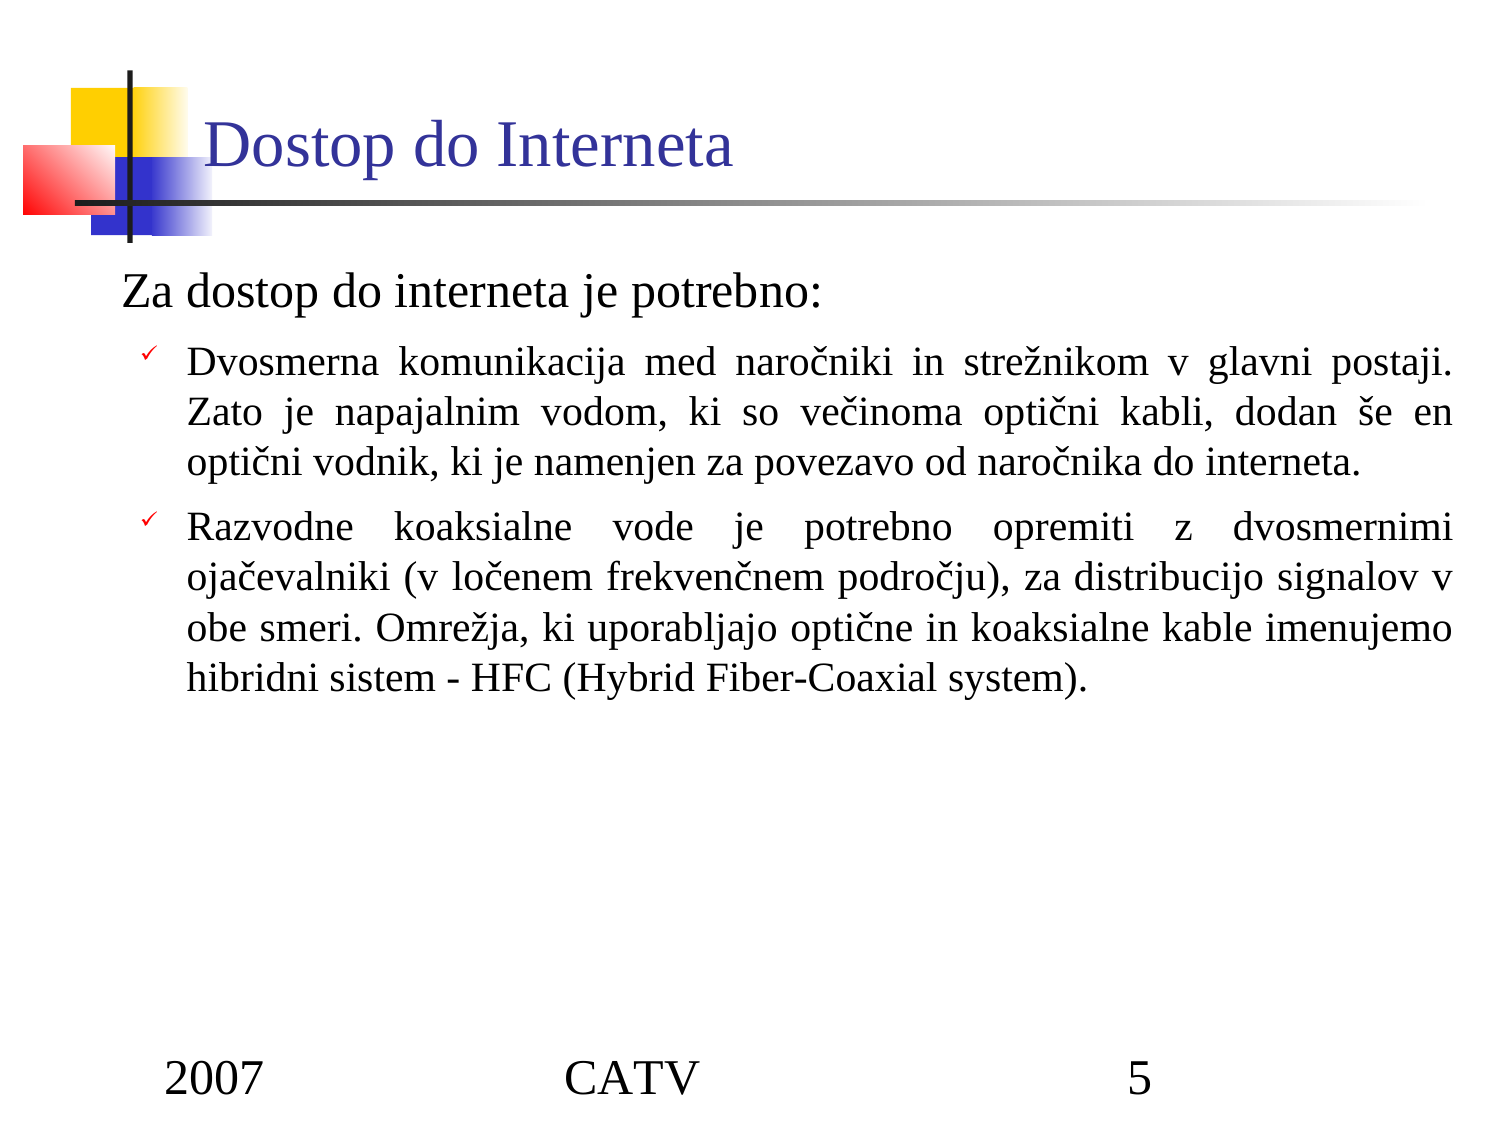

# Dostop do Interneta
	Za dostop do interneta je potrebno:
Dvosmerna komunikacija med naročniki in strežnikom v glavni postaji. Zato je napajalnim vodom, ki so večinoma optični kabli, dodan še en optični vodnik, ki je namenjen za povezavo od naročnika do interneta.
Razvodne koaksialne vode je potrebno opremiti z dvosmernimi ojačevalniki (v ločenem frekvenčnem področju), za distribucijo signalov v obe smeri. Omrežja, ki uporabljajo optične in koaksialne kable imenujemo hibridni sistem - HFC (Hybrid Fiber-Coaxial system).
2007
CATV
5